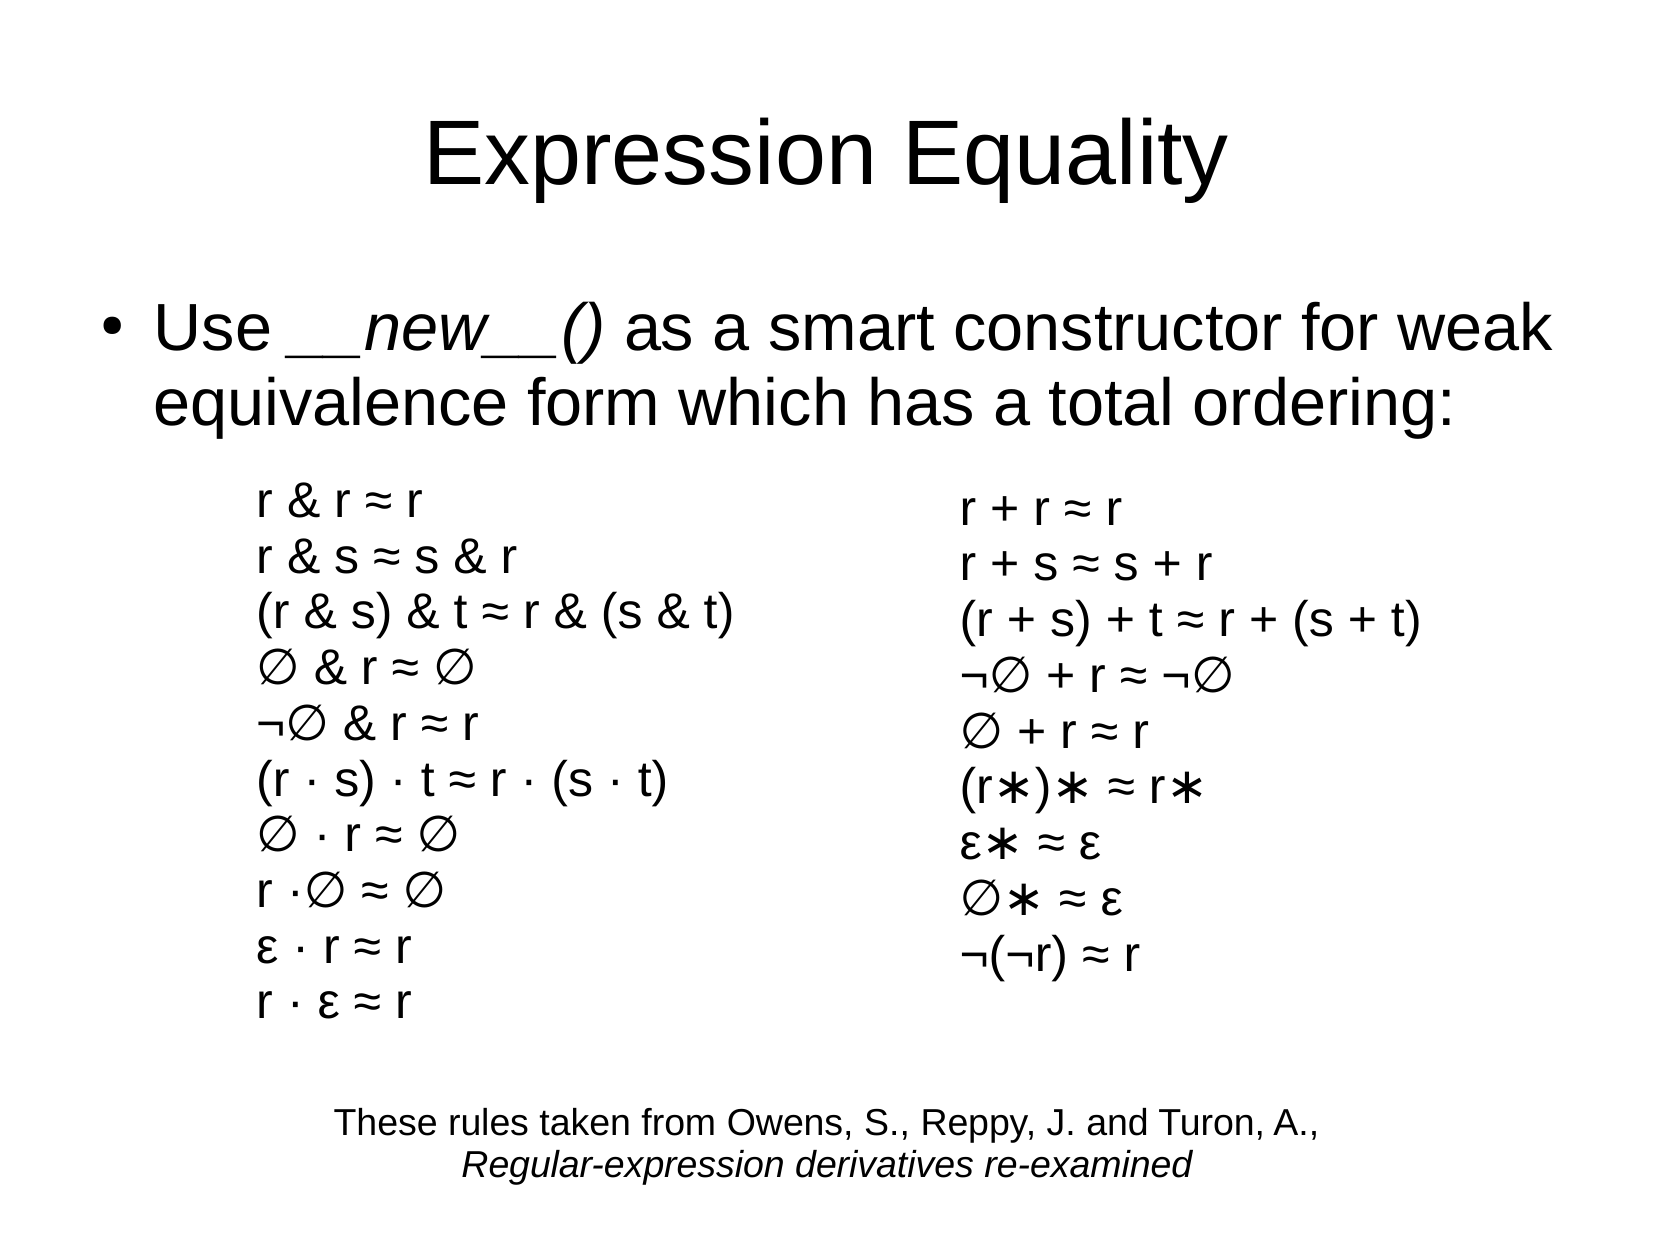

# Expression Equality
Use __new__() as a smart constructor for weak equivalence form which has a total ordering:
r & r ≈ r
r & s ≈ s & r
(r & s) & t ≈ r & (s & t)
∅ & r ≈ ∅
¬∅ & r ≈ r
(r · s) · t ≈ r · (s · t)
∅ · r ≈ ∅
r ·∅ ≈ ∅
ε · r ≈ r
r · ε ≈ r
r + r ≈ r
r + s ≈ s + r
(r + s) + t ≈ r + (s + t)
¬∅ + r ≈ ¬∅
∅ + r ≈ r
(r∗)∗ ≈ r∗
ε∗ ≈ ε
∅∗ ≈ ε
¬(¬r) ≈ r
These rules taken from Owens, S., Reppy, J. and Turon, A.,
Regular-expression derivatives re-examined